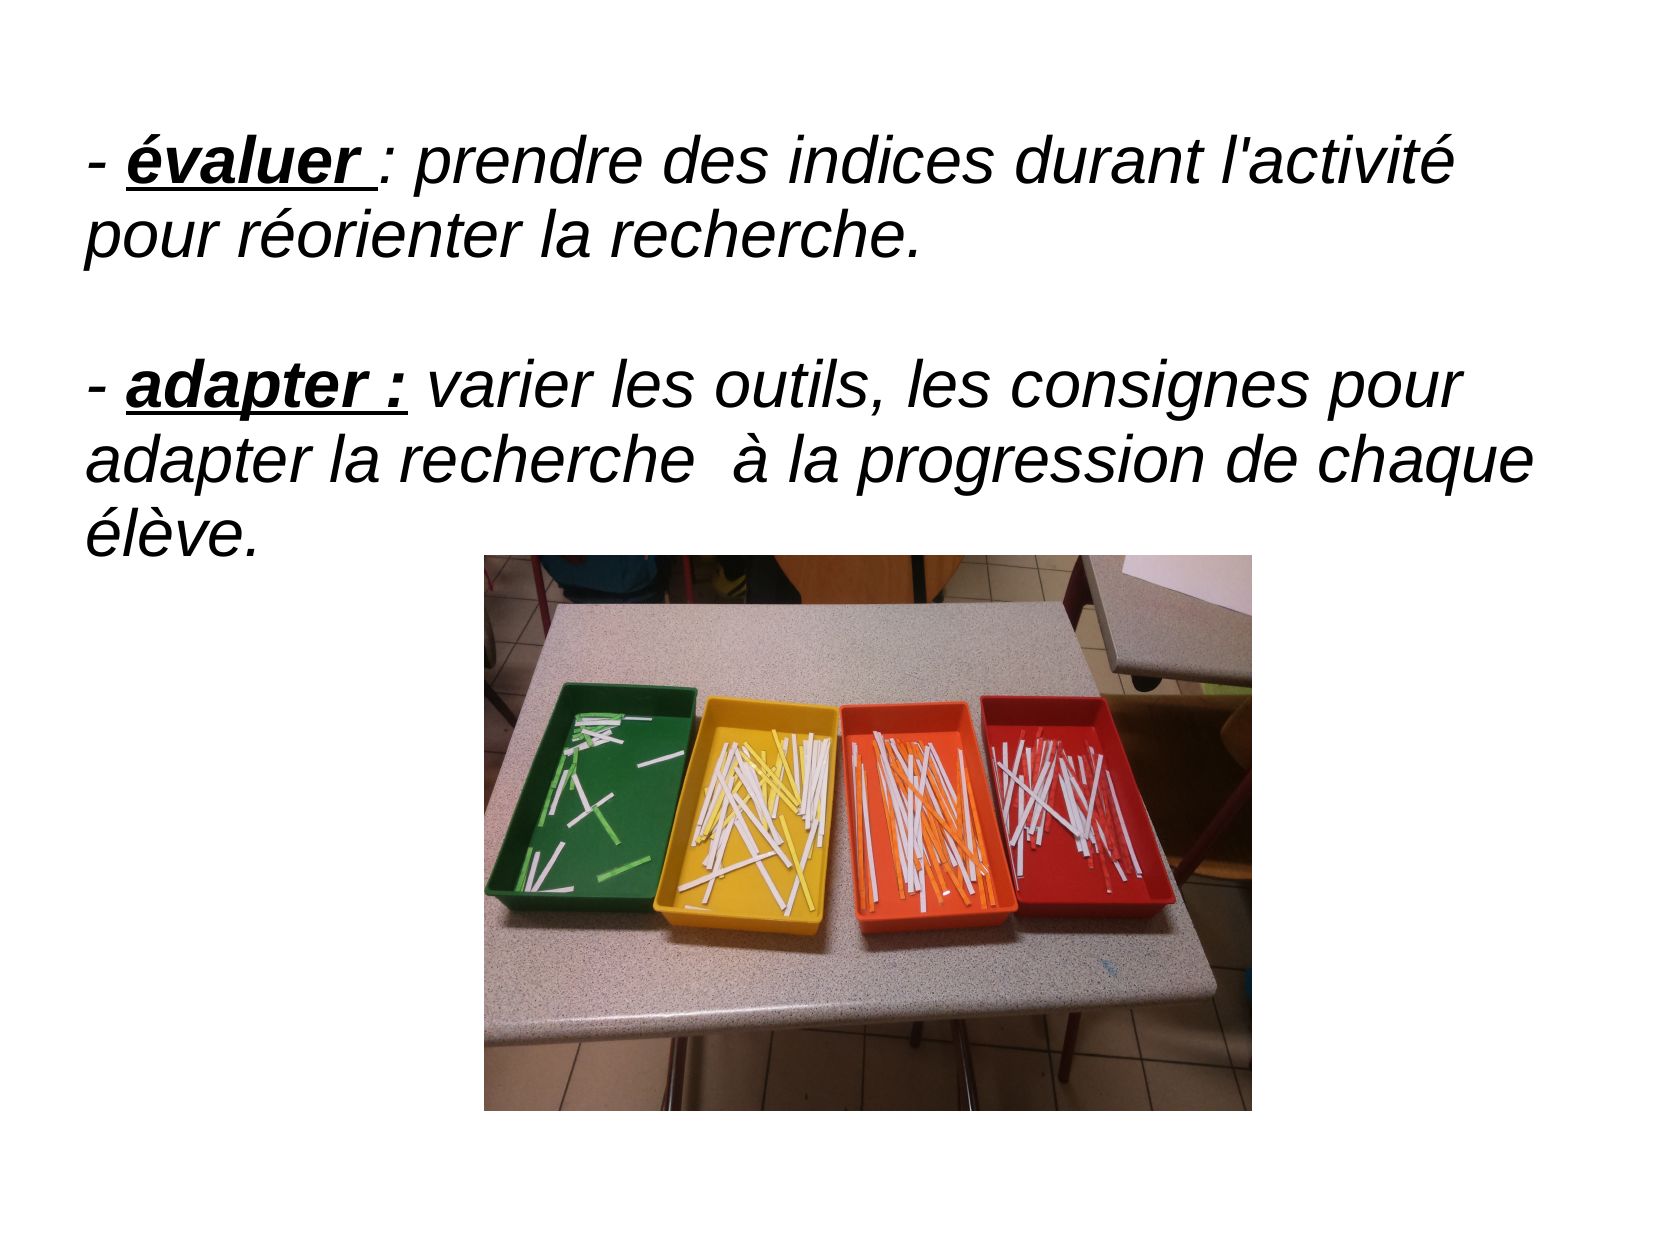

- évaluer : prendre des indices durant l'activité
pour réorienter la recherche.
- adapter : varier les outils, les consignes pour
adapter la recherche à la progression de chaque
élève.